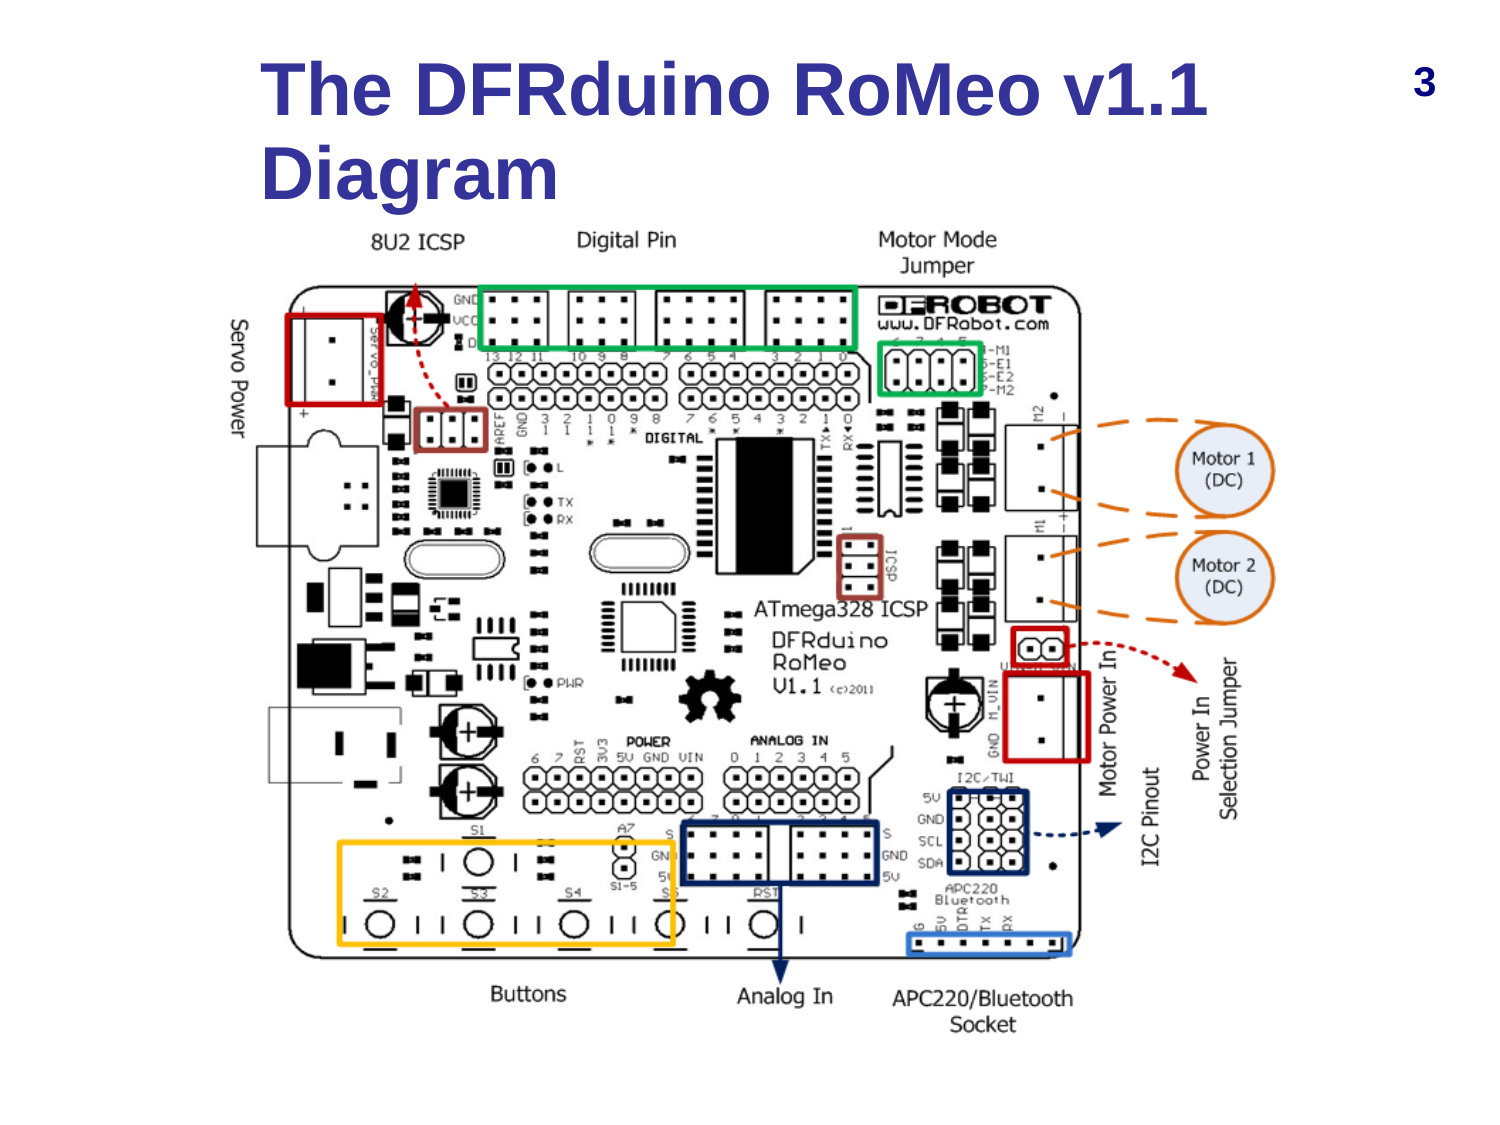

# The DFRduino RoMeo v1.1 Diagram
3